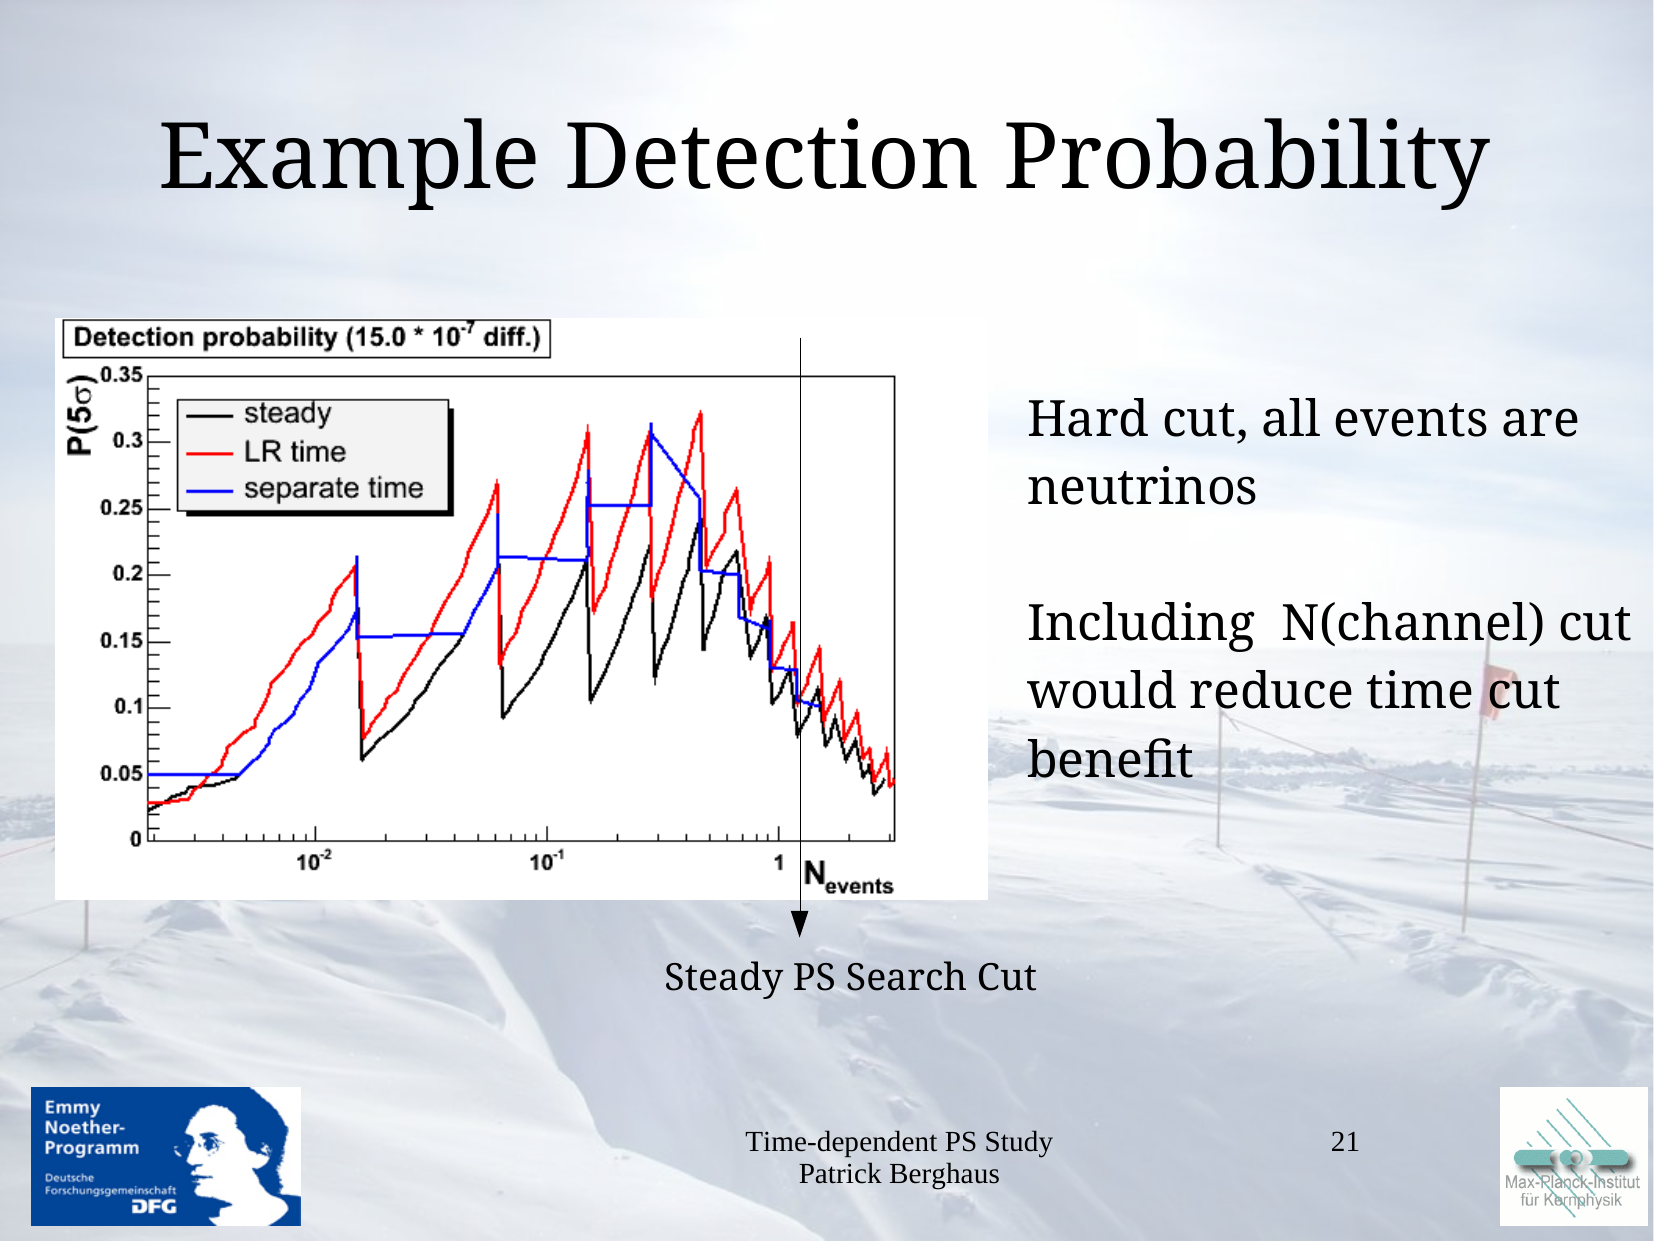

# Example Detection Probability
Steady PS Search Cut
Hard cut, all events are
neutrinos
Including N(channel) cut
would reduce time cut
benefit
21